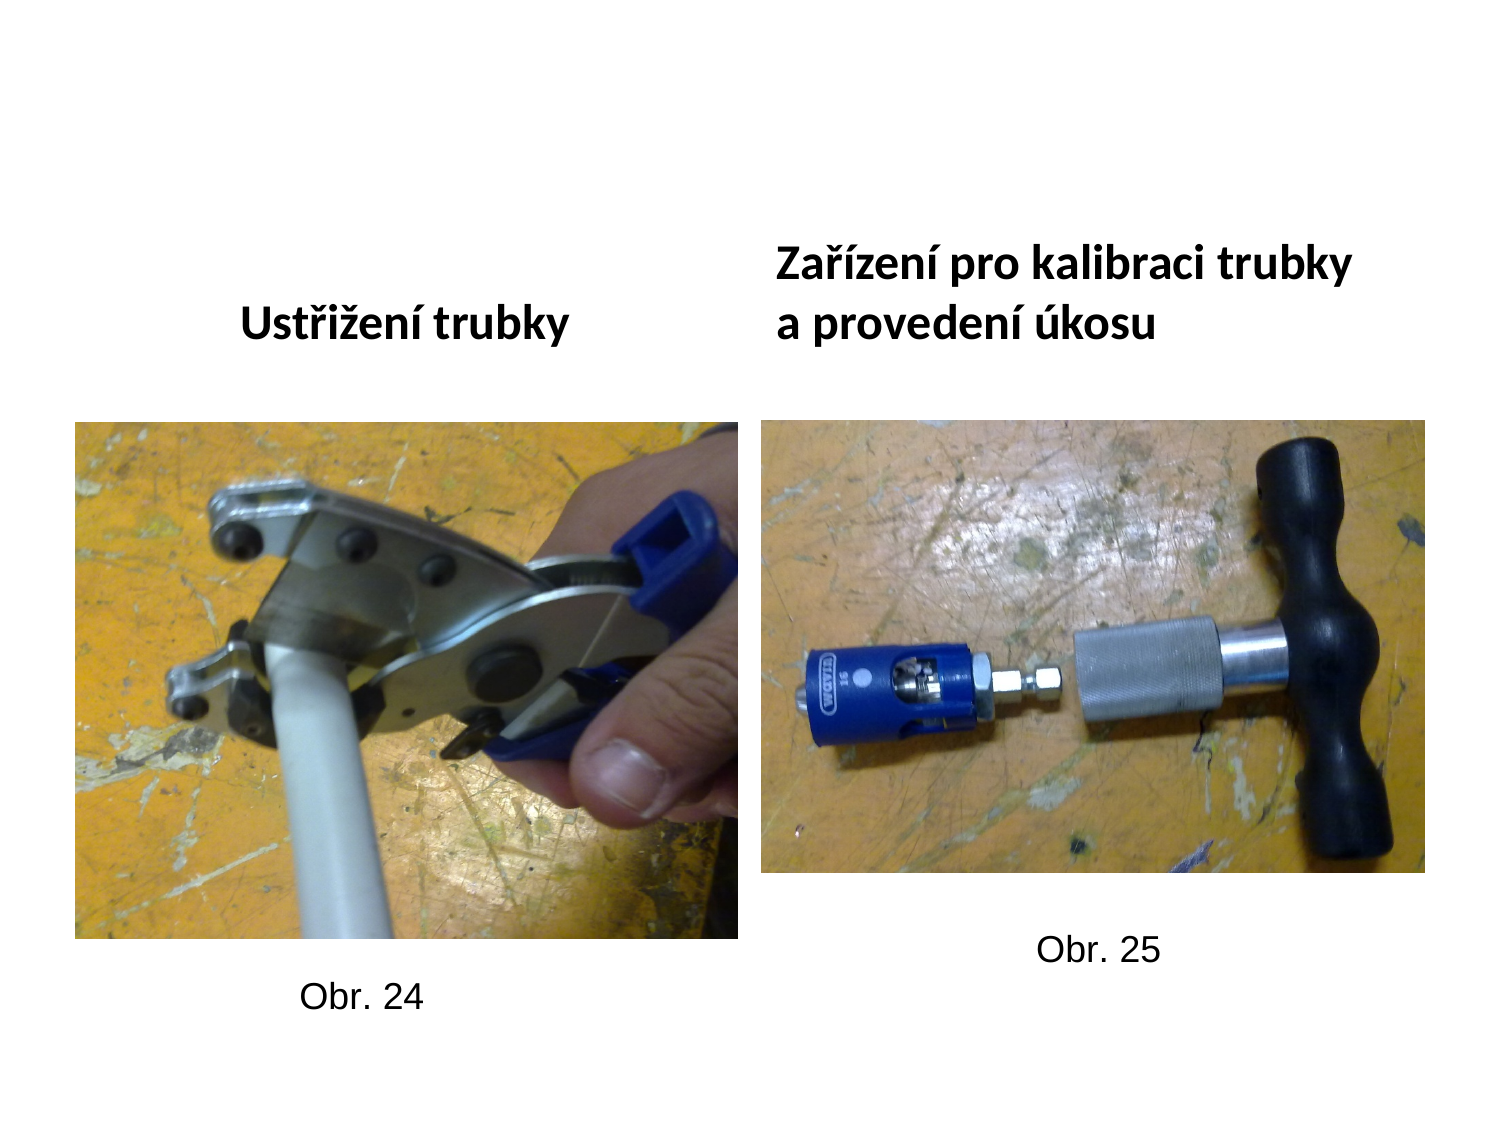

#
Zařízení pro kalibraci trubky
a provedení úkosu
	Ustřižení trubky
Obr. 25
Obr. 24